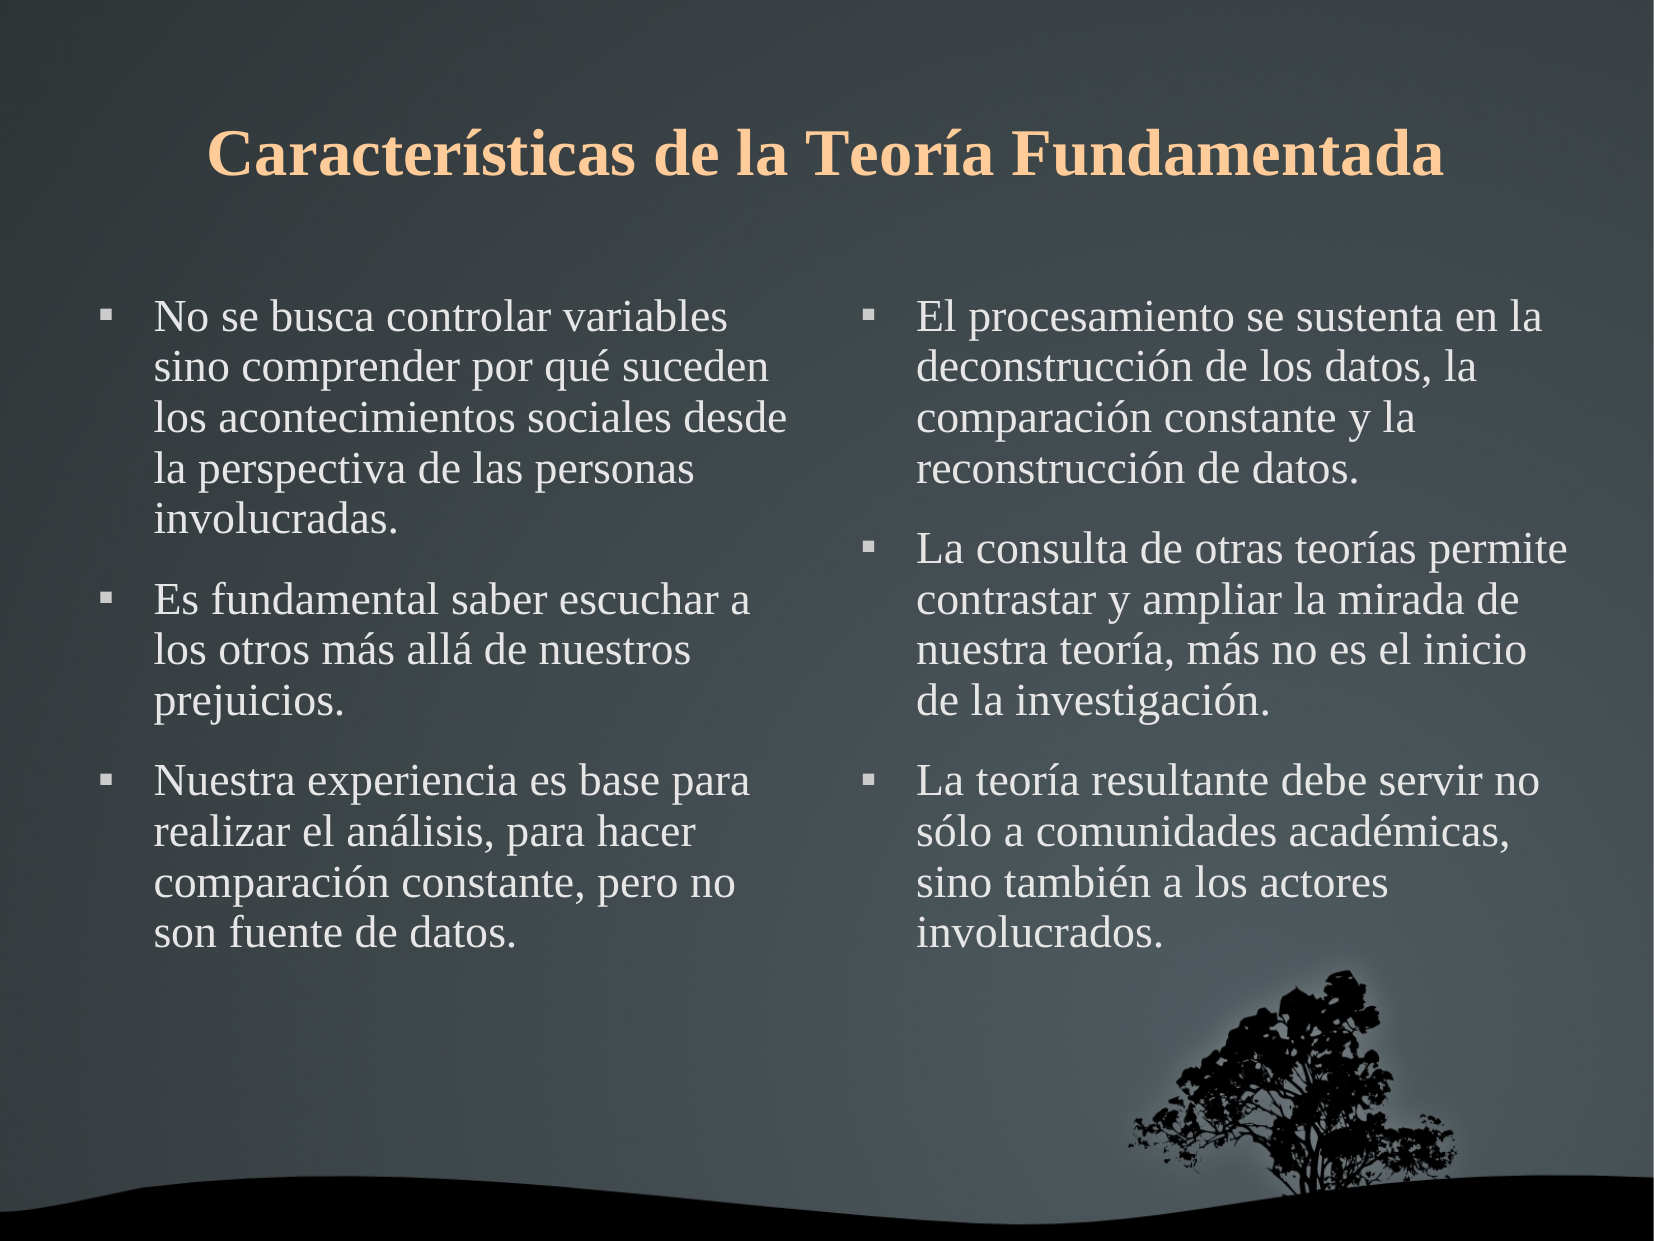

# Características de la Teoría Fundamentada
No se busca controlar variables sino comprender por qué suceden los acontecimientos sociales desde la perspectiva de las personas involucradas.
Es fundamental saber escuchar a los otros más allá de nuestros prejuicios.
Nuestra experiencia es base para realizar el análisis, para hacer comparación constante, pero no son fuente de datos.
El procesamiento se sustenta en la deconstrucción de los datos, la comparación constante y la reconstrucción de datos.
La consulta de otras teorías permite contrastar y ampliar la mirada de nuestra teoría, más no es el inicio de la investigación.
La teoría resultante debe servir no sólo a comunidades académicas, sino también a los actores involucrados.